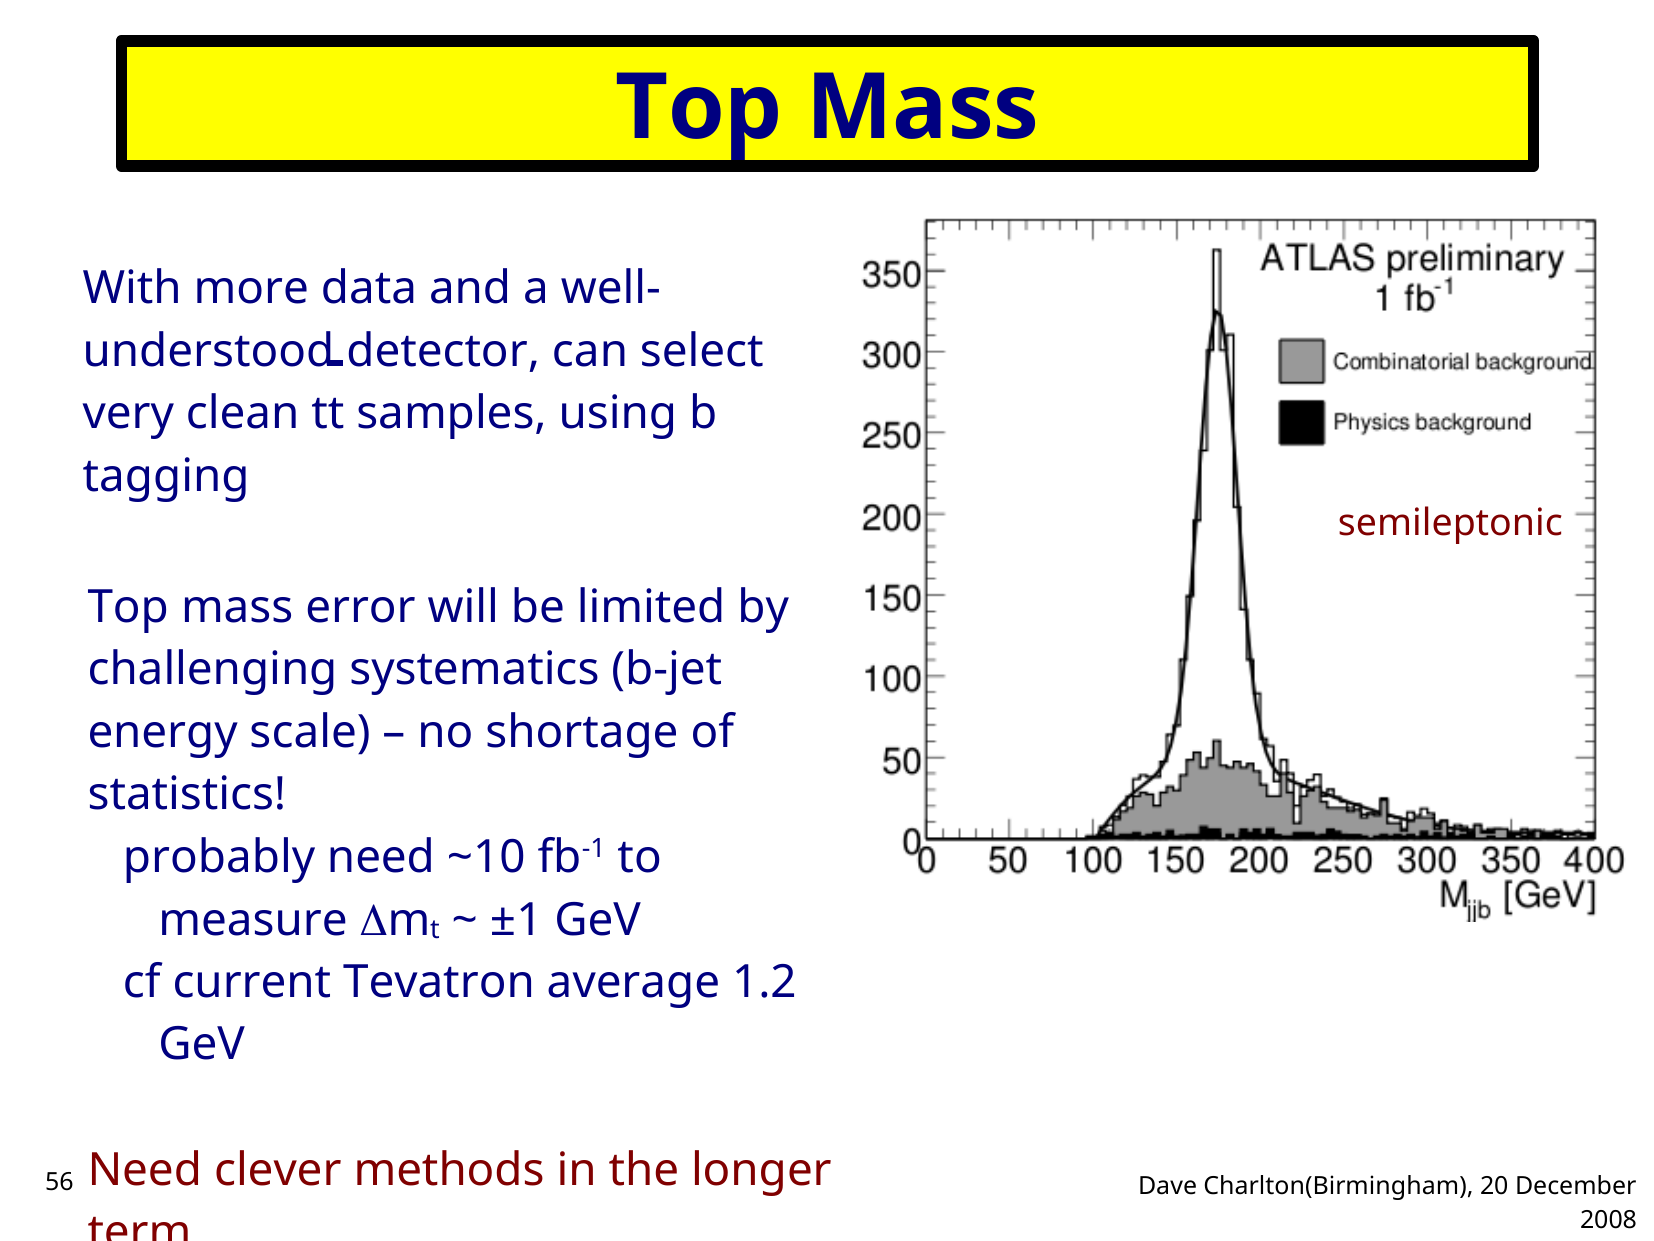

# Top Mass
With more data and a well-understood detector, can select very clean tt samples, using b tagging
semileptonic
Top mass error will be limited by challenging systematics (b-jet energy scale) – no shortage of statistics!
probably need ~10 fb-1 to measure Dmt ~ ±1 GeV
cf current Tevatron average 1.2 GeV
Need clever methods in the longer term...
56